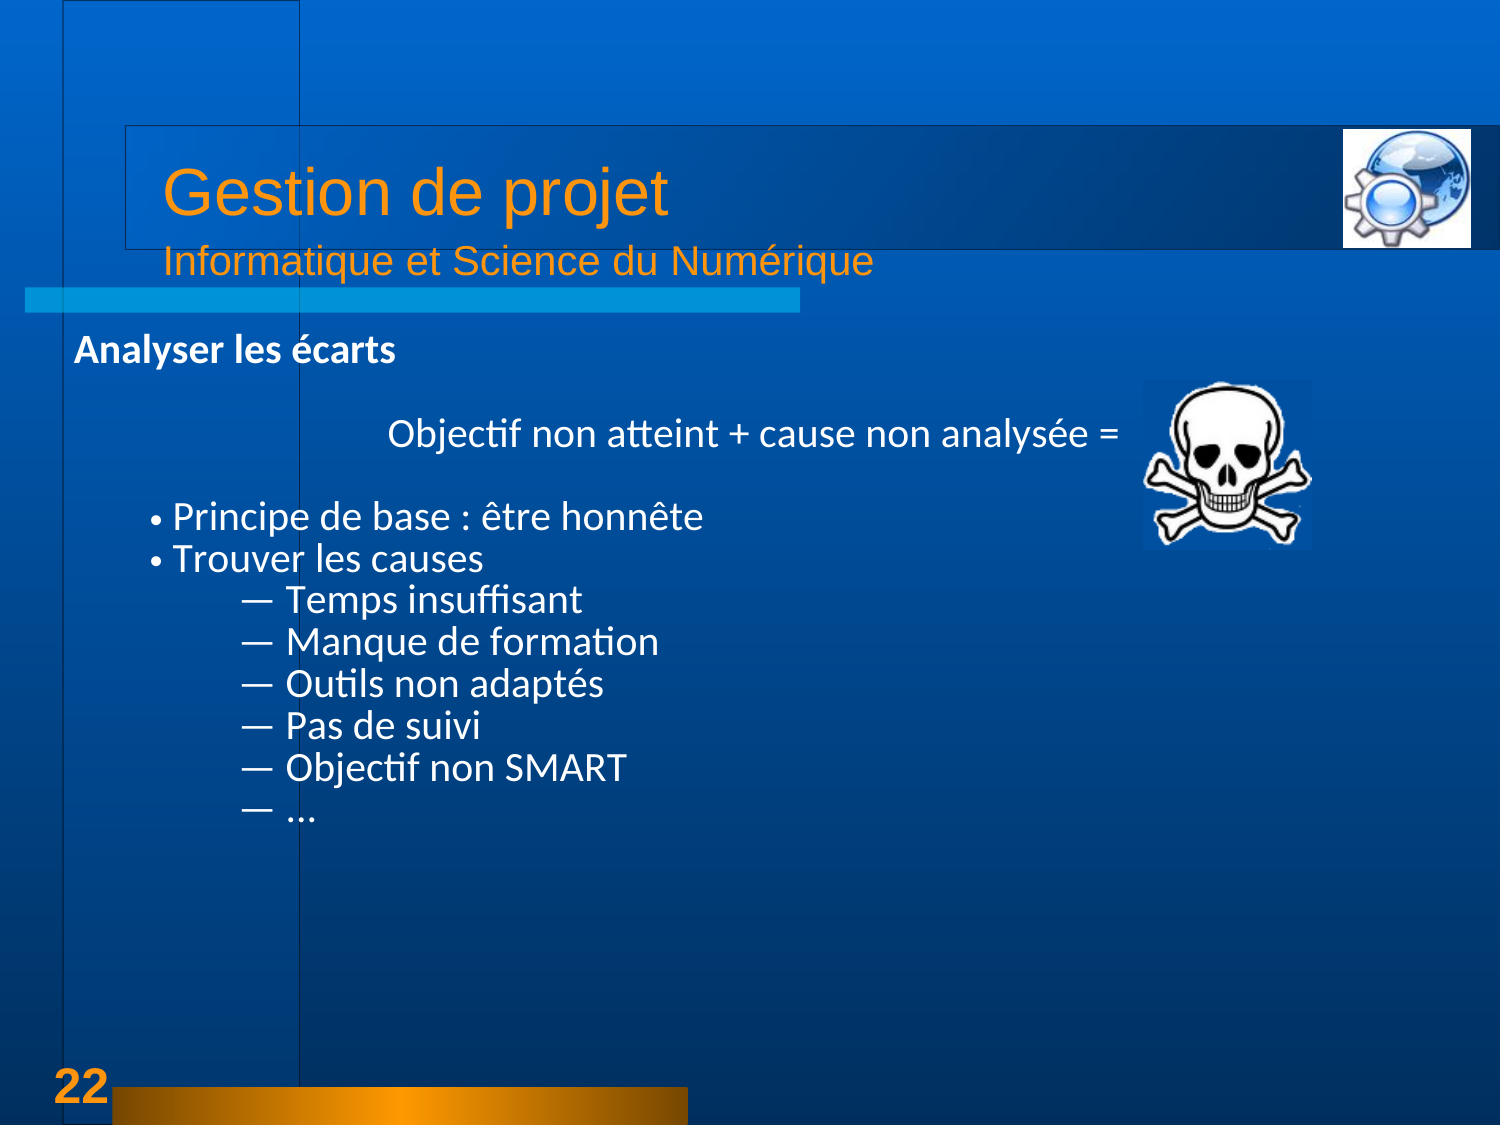

Analyser les écarts
Objectif non atteint + cause non analysée =
 Principe de base : être honnête
 Trouver les causes
— Temps insuffisant
— Manque de formation
— Outils non adaptés
— Pas de suivi
— Objectif non SMART
— ...